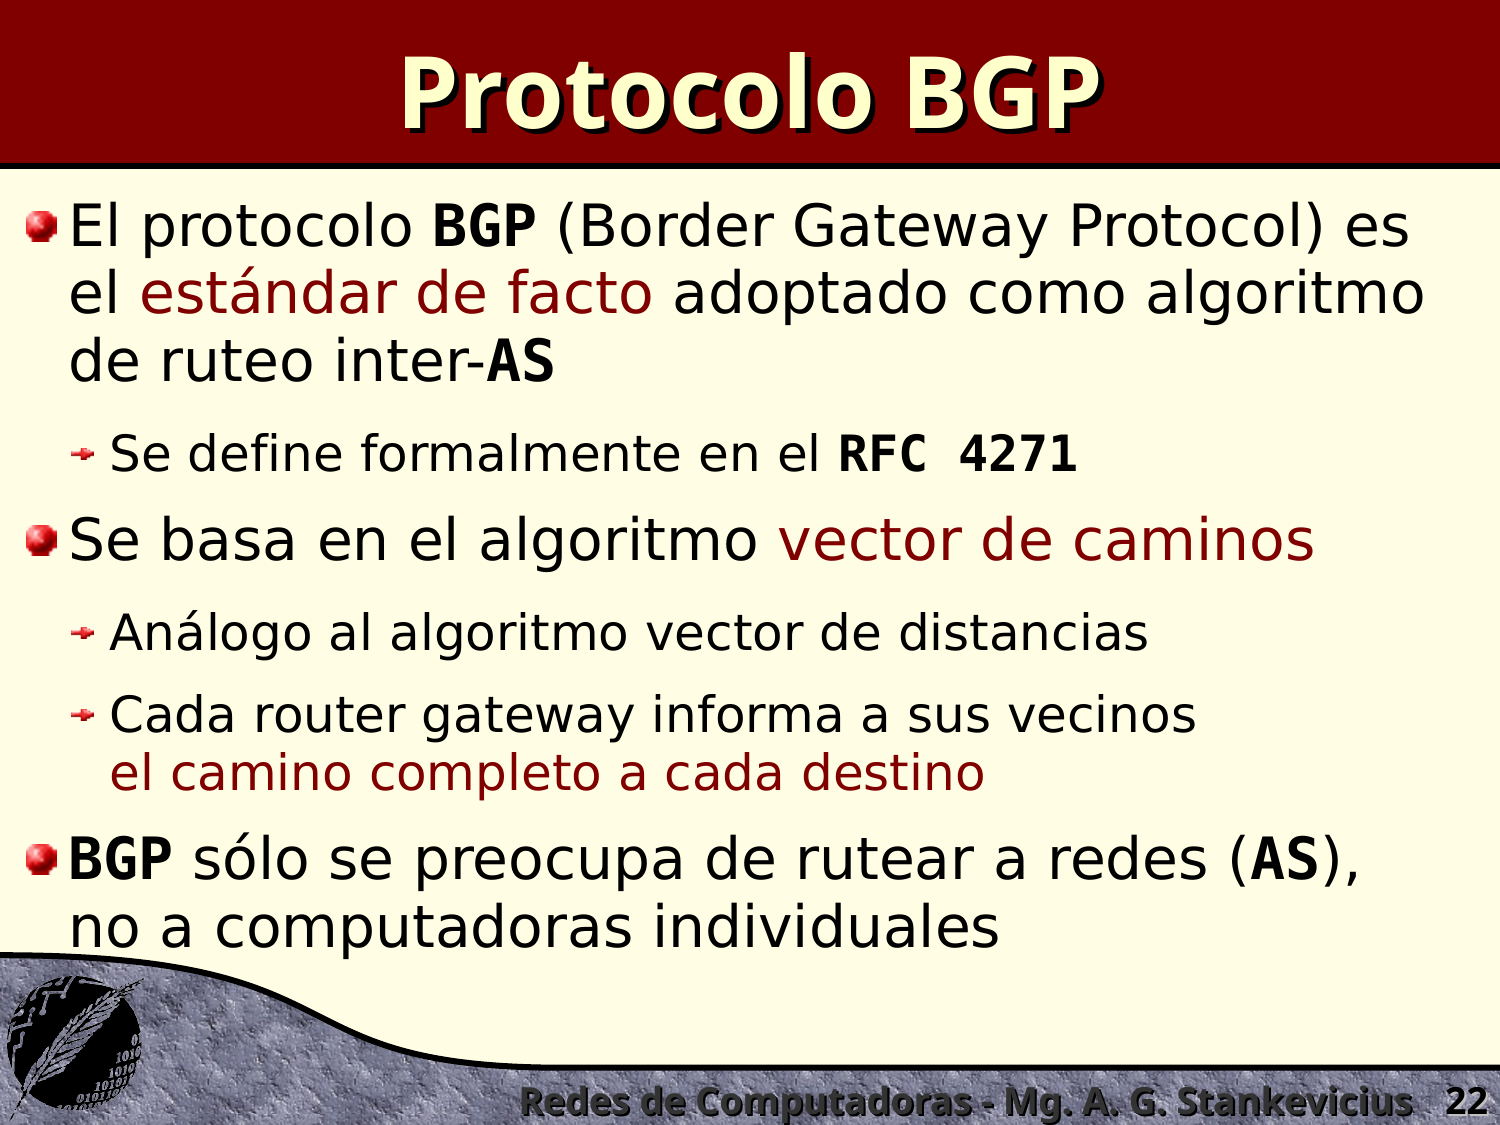

# Protocolo BGP
El protocolo BGP (Border Gateway Protocol) es
el estándar de facto adoptado como algoritmo de ruteo inter-AS
Se define formalmente en el RFC 4271
Se basa en el algoritmo vector de caminos
Análogo al algoritmo vector de distancias
Cada router gateway informa a sus vecinos
el camino completo a cada destino
BGP sólo se preocupa de rutear a redes (AS),
no a computadoras individuales
22